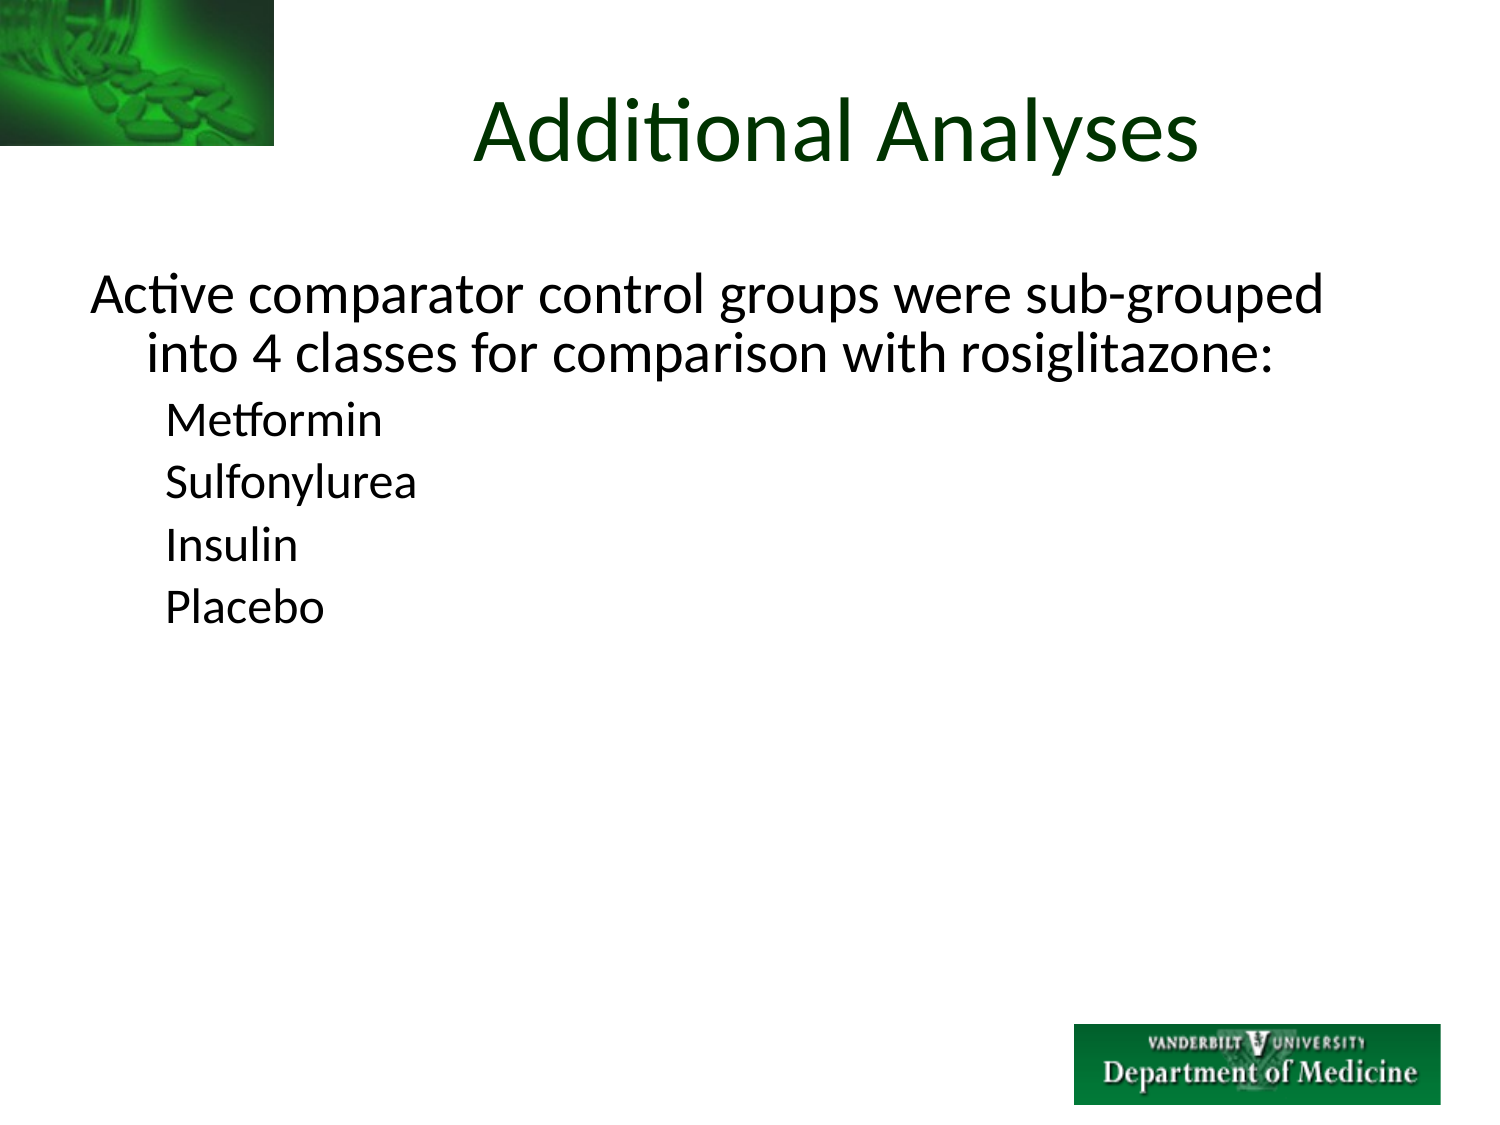

Additional Analyses
# Active comparator control groups were sub-grouped into 4 classes for comparison with rosiglitazone:
Metformin
Sulfonylurea
Insulin
Placebo